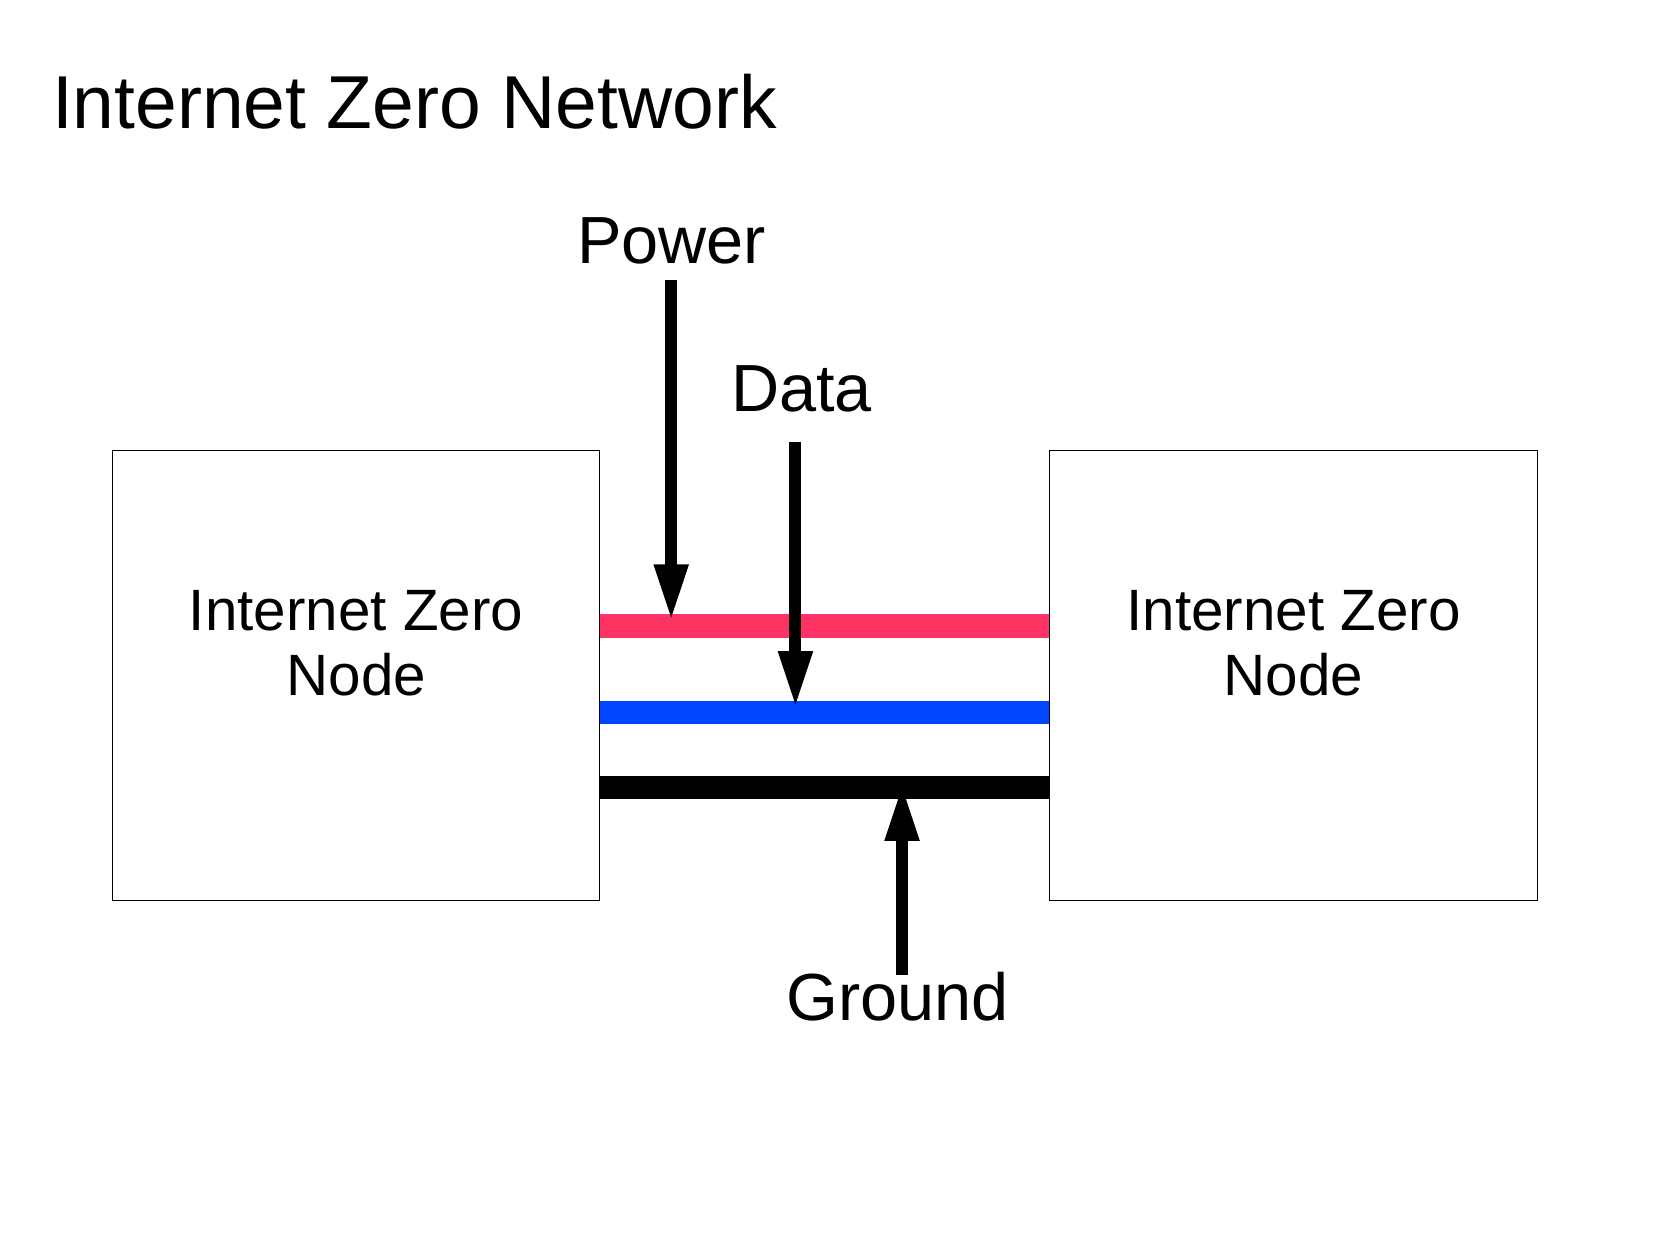

Internet Zero Network
Power
Data
Internet Zero
Node
Internet Zero
Node
Ground